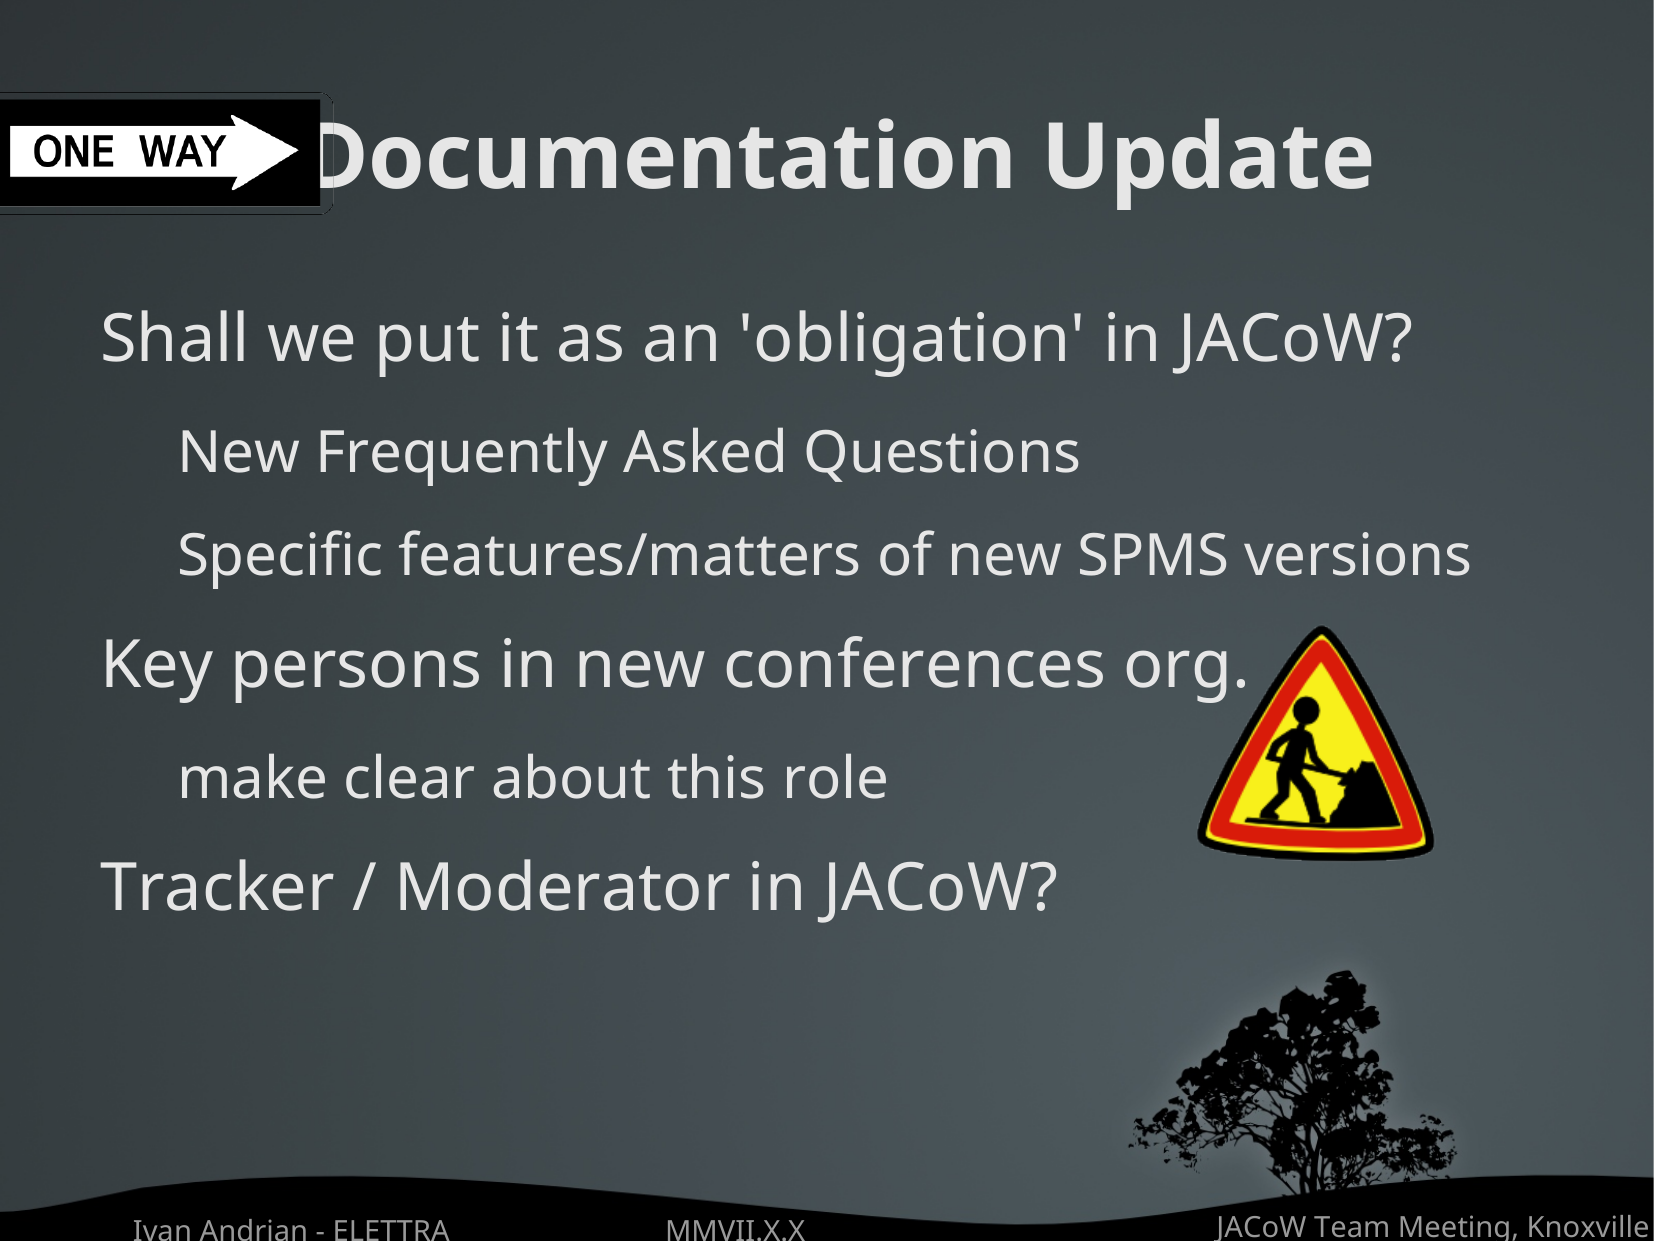

# Documentation Update
Shall we put it as an 'obligation' in JACoW?
New Frequently Asked Questions
Specific features/matters of new SPMS versions
Key persons in new conferences org.
make clear about this role
Tracker / Moderator in JACoW?
8
Ivan Andrian - ELETTRA
MMVII.X.X